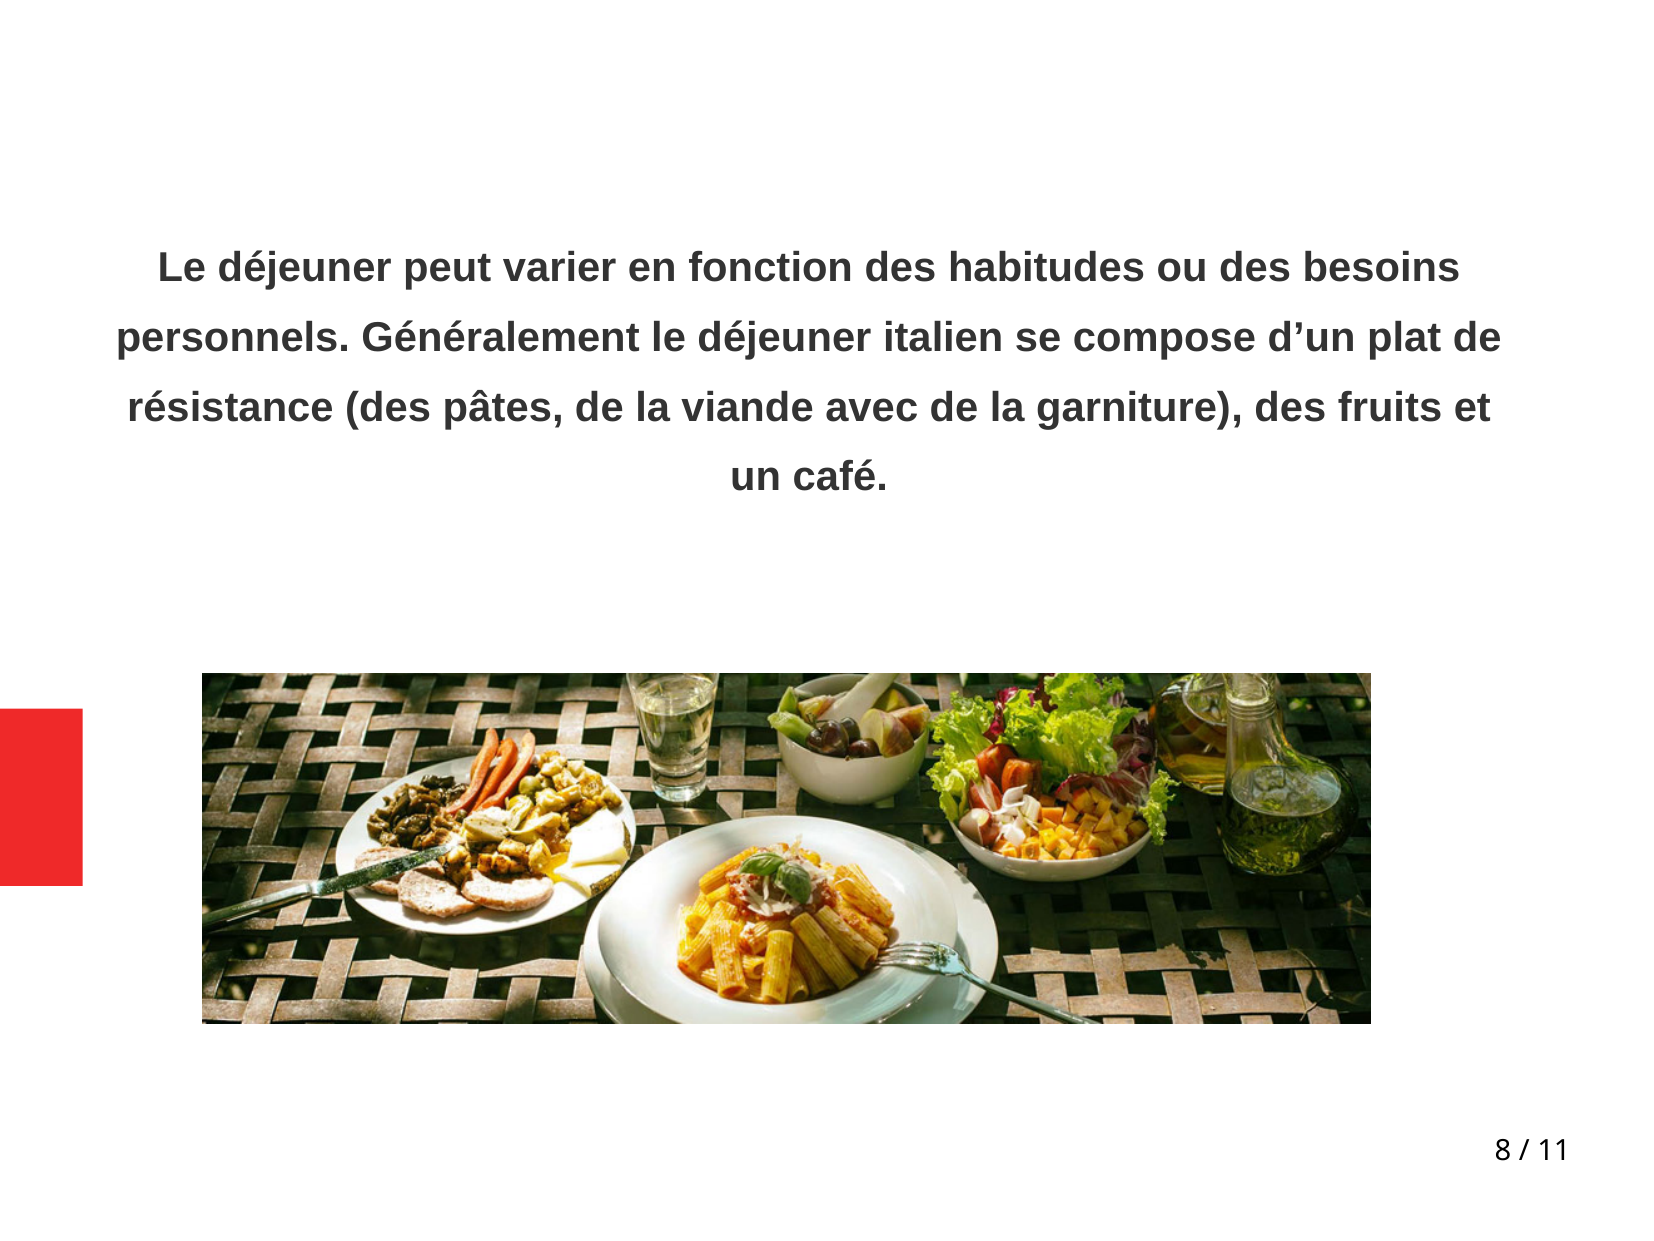

# Le déjeuner peut varier en fonction des habitudes ou des besoins personnels. Généralement le déjeuner italien se compose d’un plat de résistance (des pâtes, de la viande avec de la garniture), des fruits et un café.
8